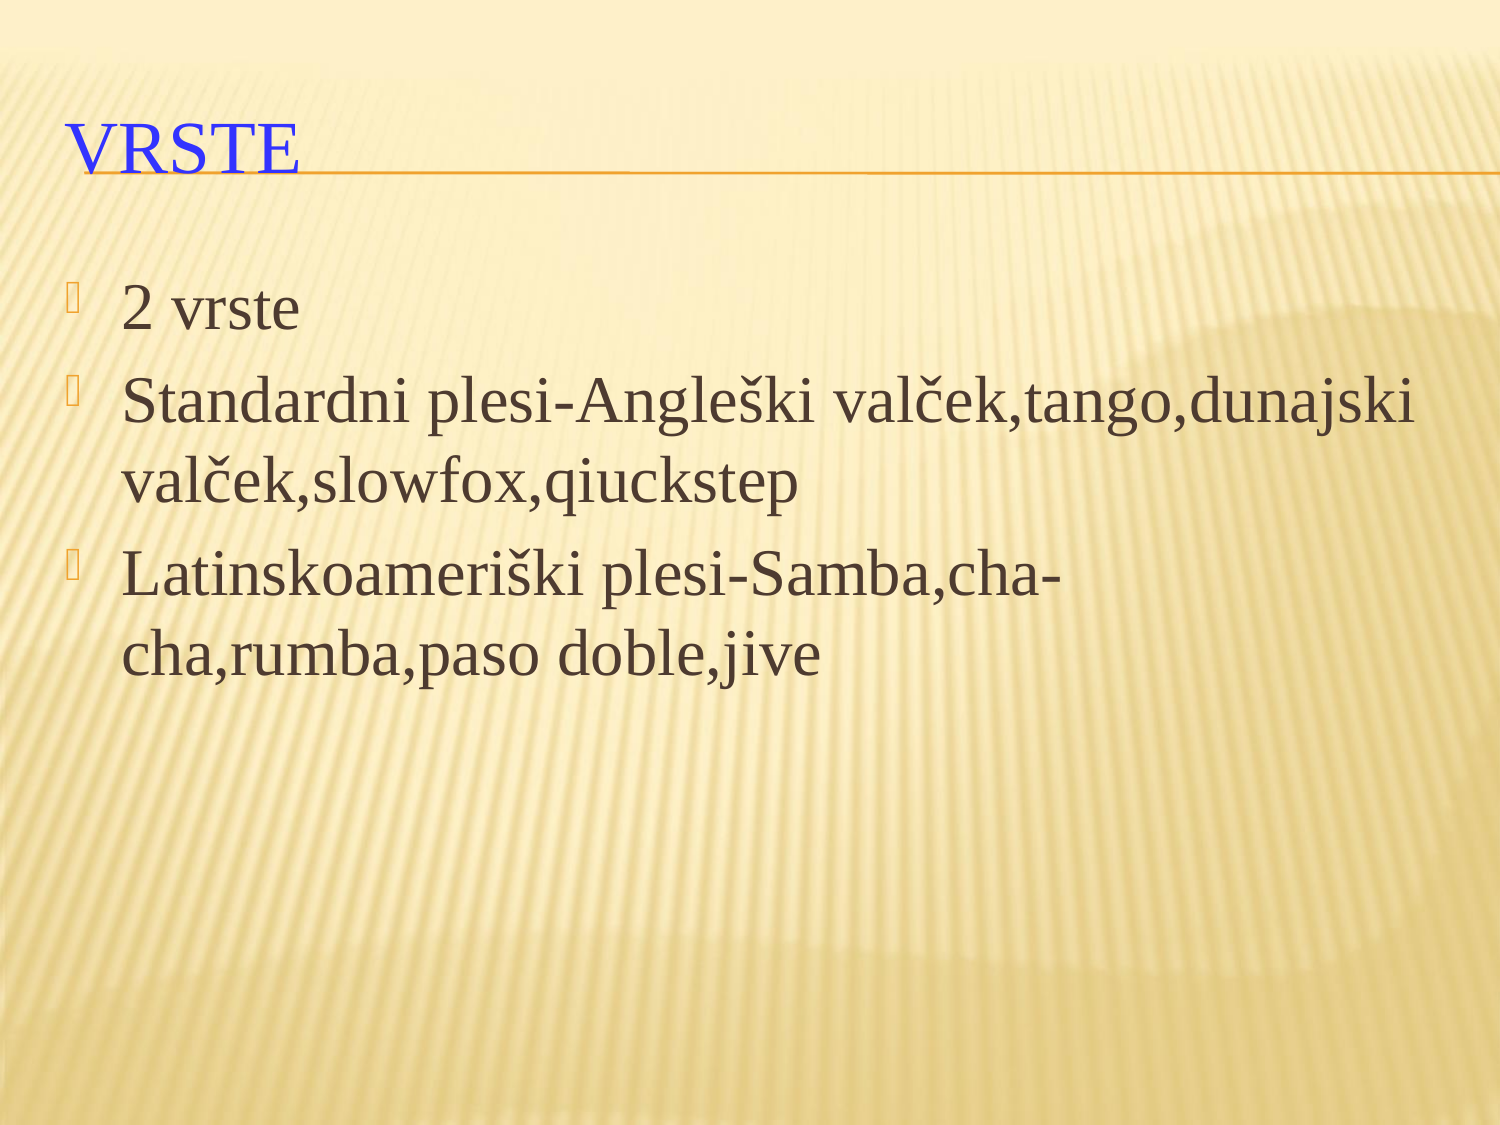

# vrste
2 vrste
Standardni plesi-Angleški valček,tango,dunajski valček,slowfox,qiuckstep
Latinskoameriški plesi-Samba,cha-cha,rumba,paso doble,jive